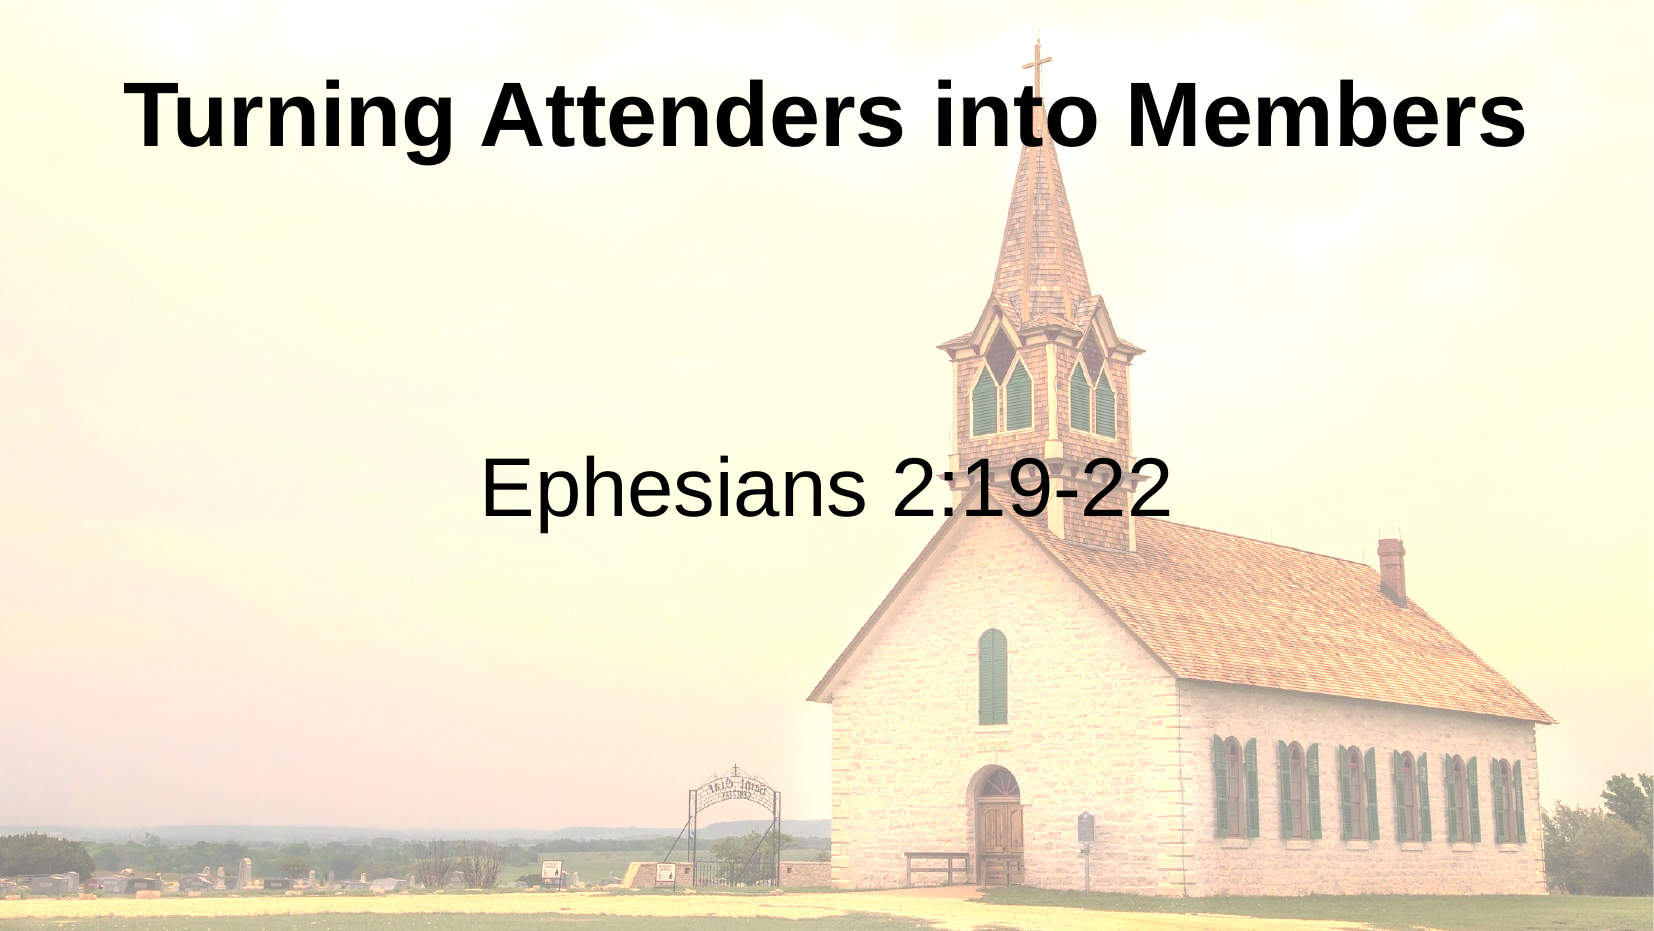

# Turning Attenders into Members
Ephesians 2:19-22